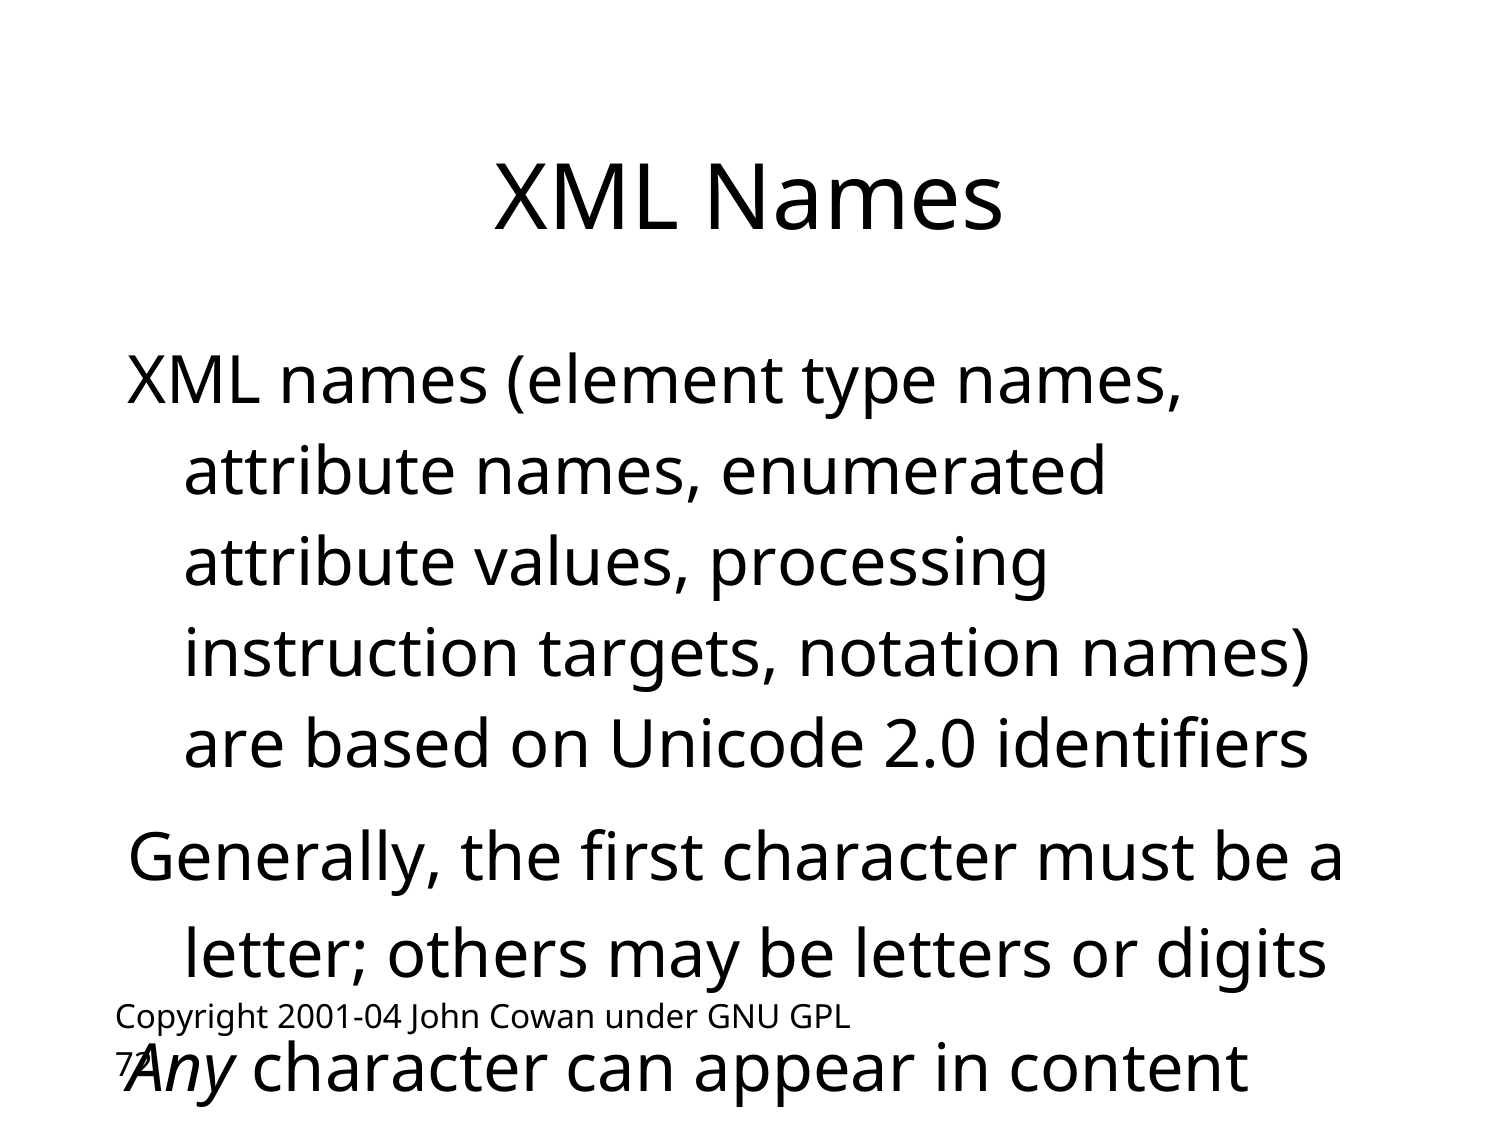

# XML Names
XML names (element type names, attribute names, enumerated attribute values, processing instruction targets, notation names) are based on Unicode 2.0 identifiers
Generally, the first character must be a letter; others may be letters or digits
Any character can appear in content